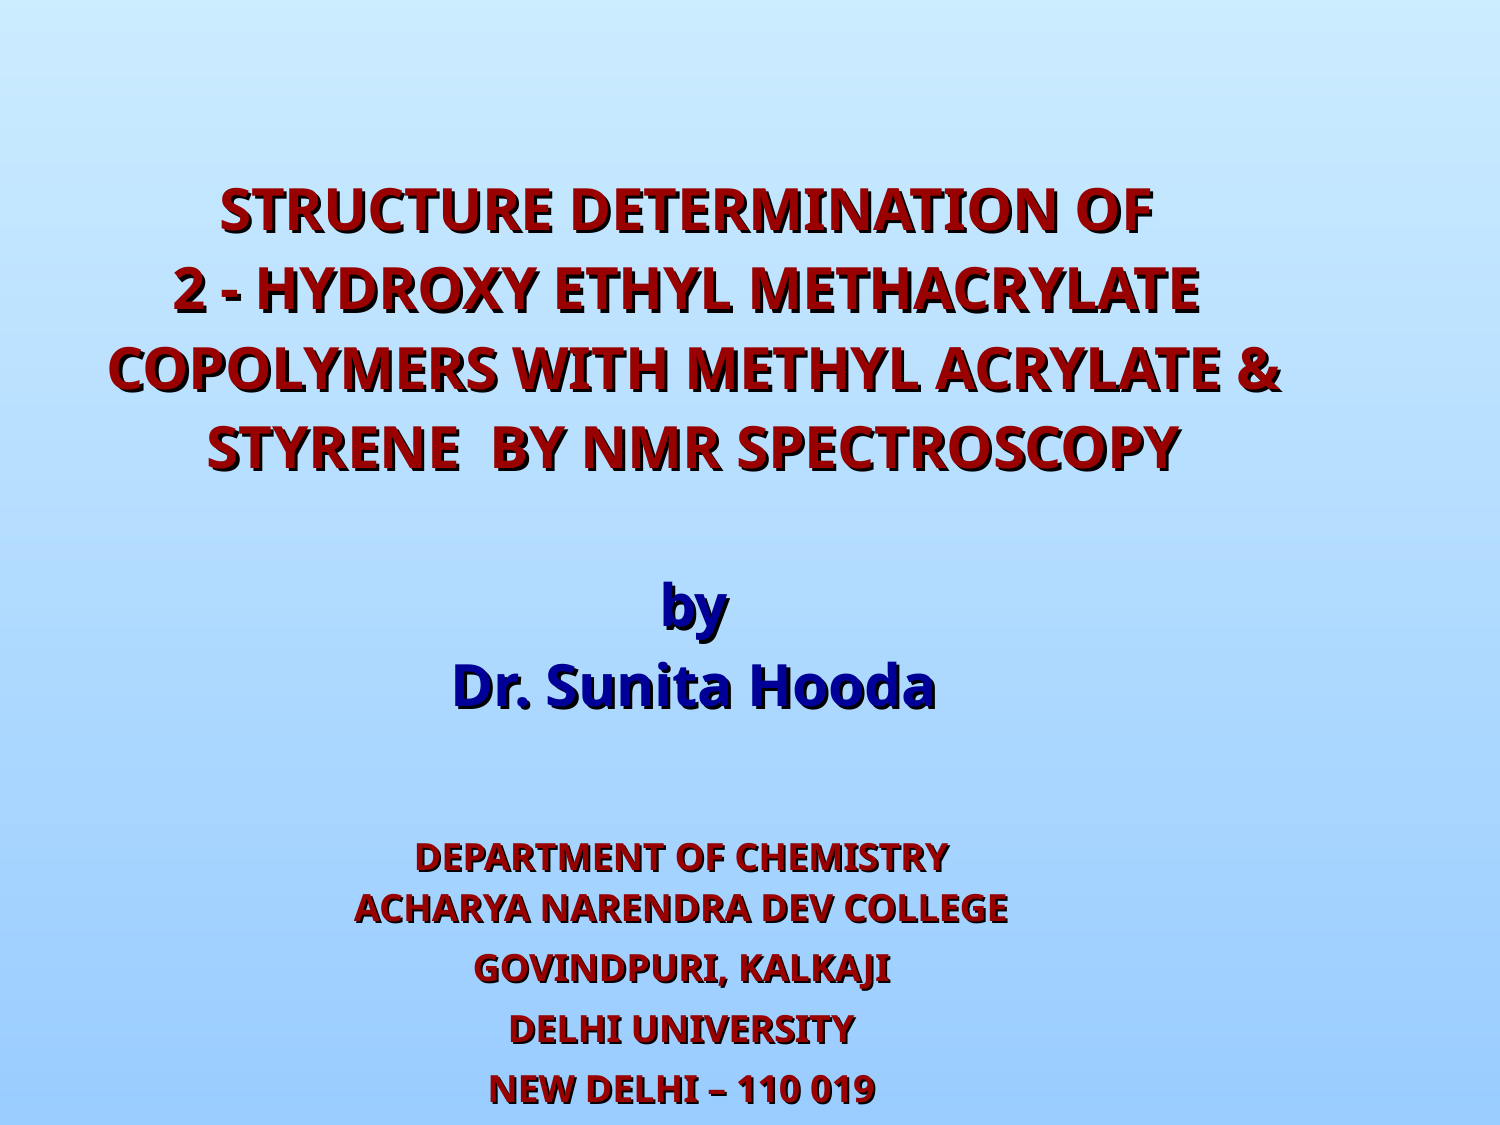

# STRUCTURE DETERMINATION OF 2 - HYDROXY ETHYL METHACRYLATE COPOLYMERS WITH METHYL ACRYLATE & STYRENE BY NMR SPECTROSCOPY by Dr. Sunita Hooda
DEPARTMENT OF CHEMISTRY
ACHARYA NARENDRA DEV COLLEGE
GOVINDPURI, KALKAJI
DELHI UNIVERSITY
NEW DELHI – 110 019